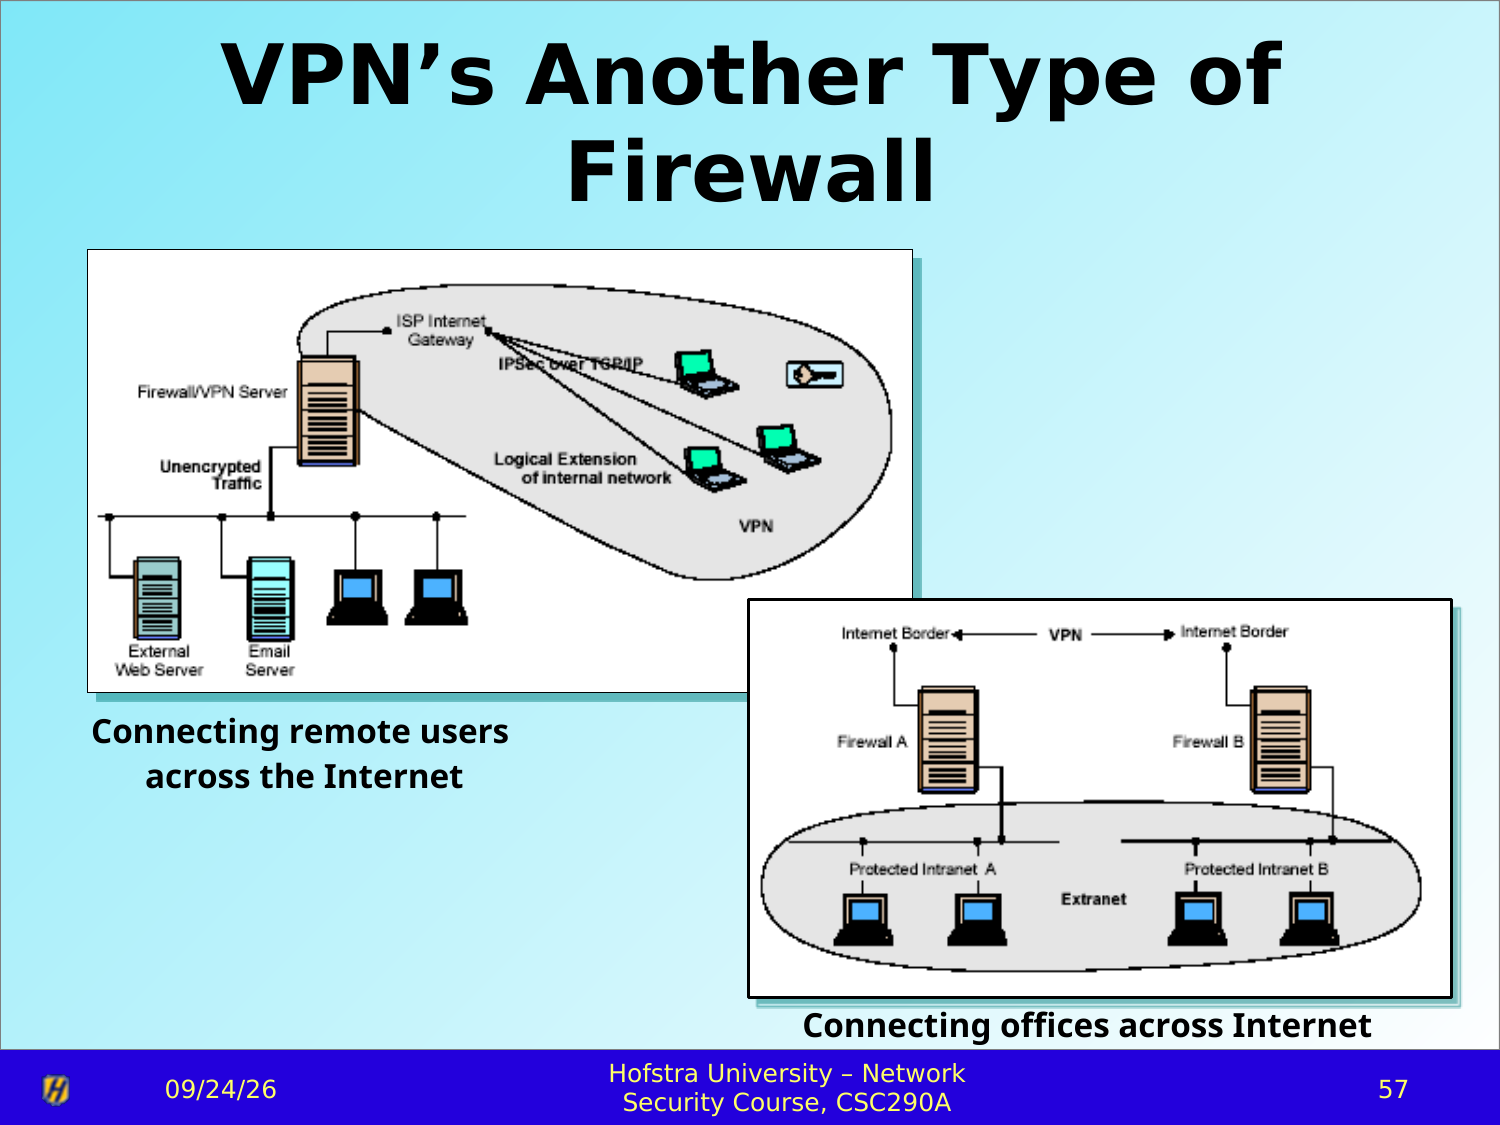

# VPN’s Another Type of Firewall
Connecting remote users
across the Internet
Connecting offices across Internet
57